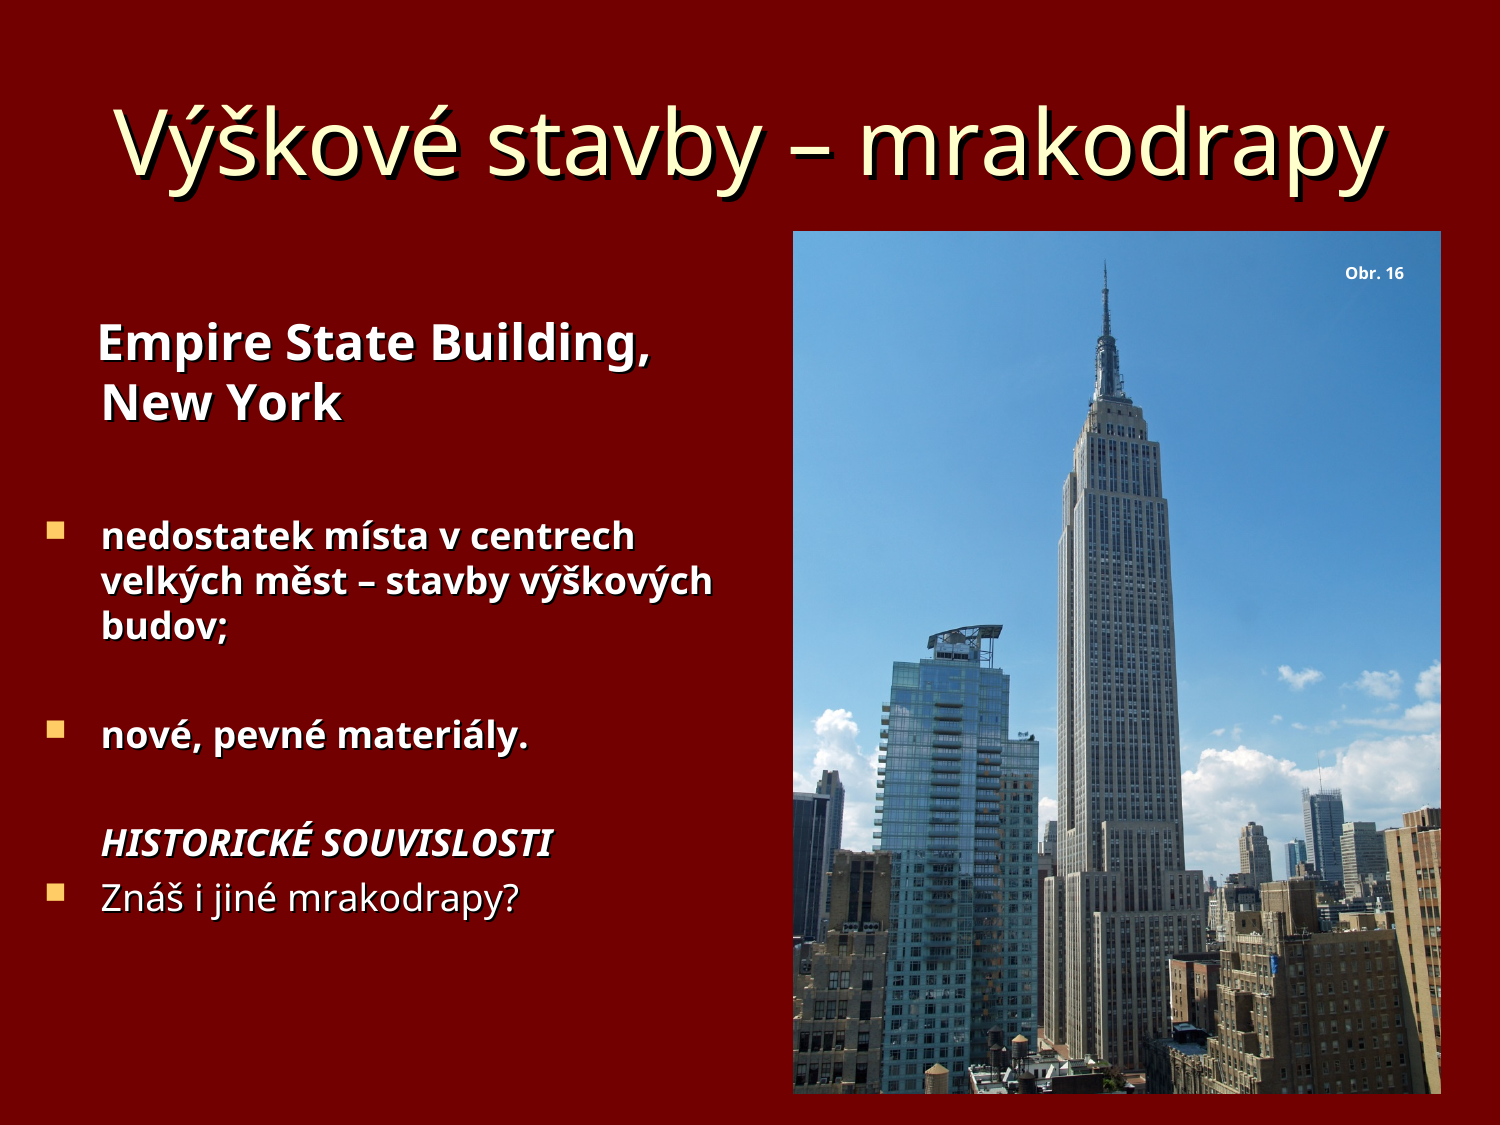

# Výškové stavby – mrakodrapy
Obr. 16
 Empire State Building, New York
nedostatek místa v centrech velkých měst – stavby výškových budov;
nové, pevné materiály.
	HISTORICKÉ SOUVISLOSTI
Znáš i jiné mrakodrapy?